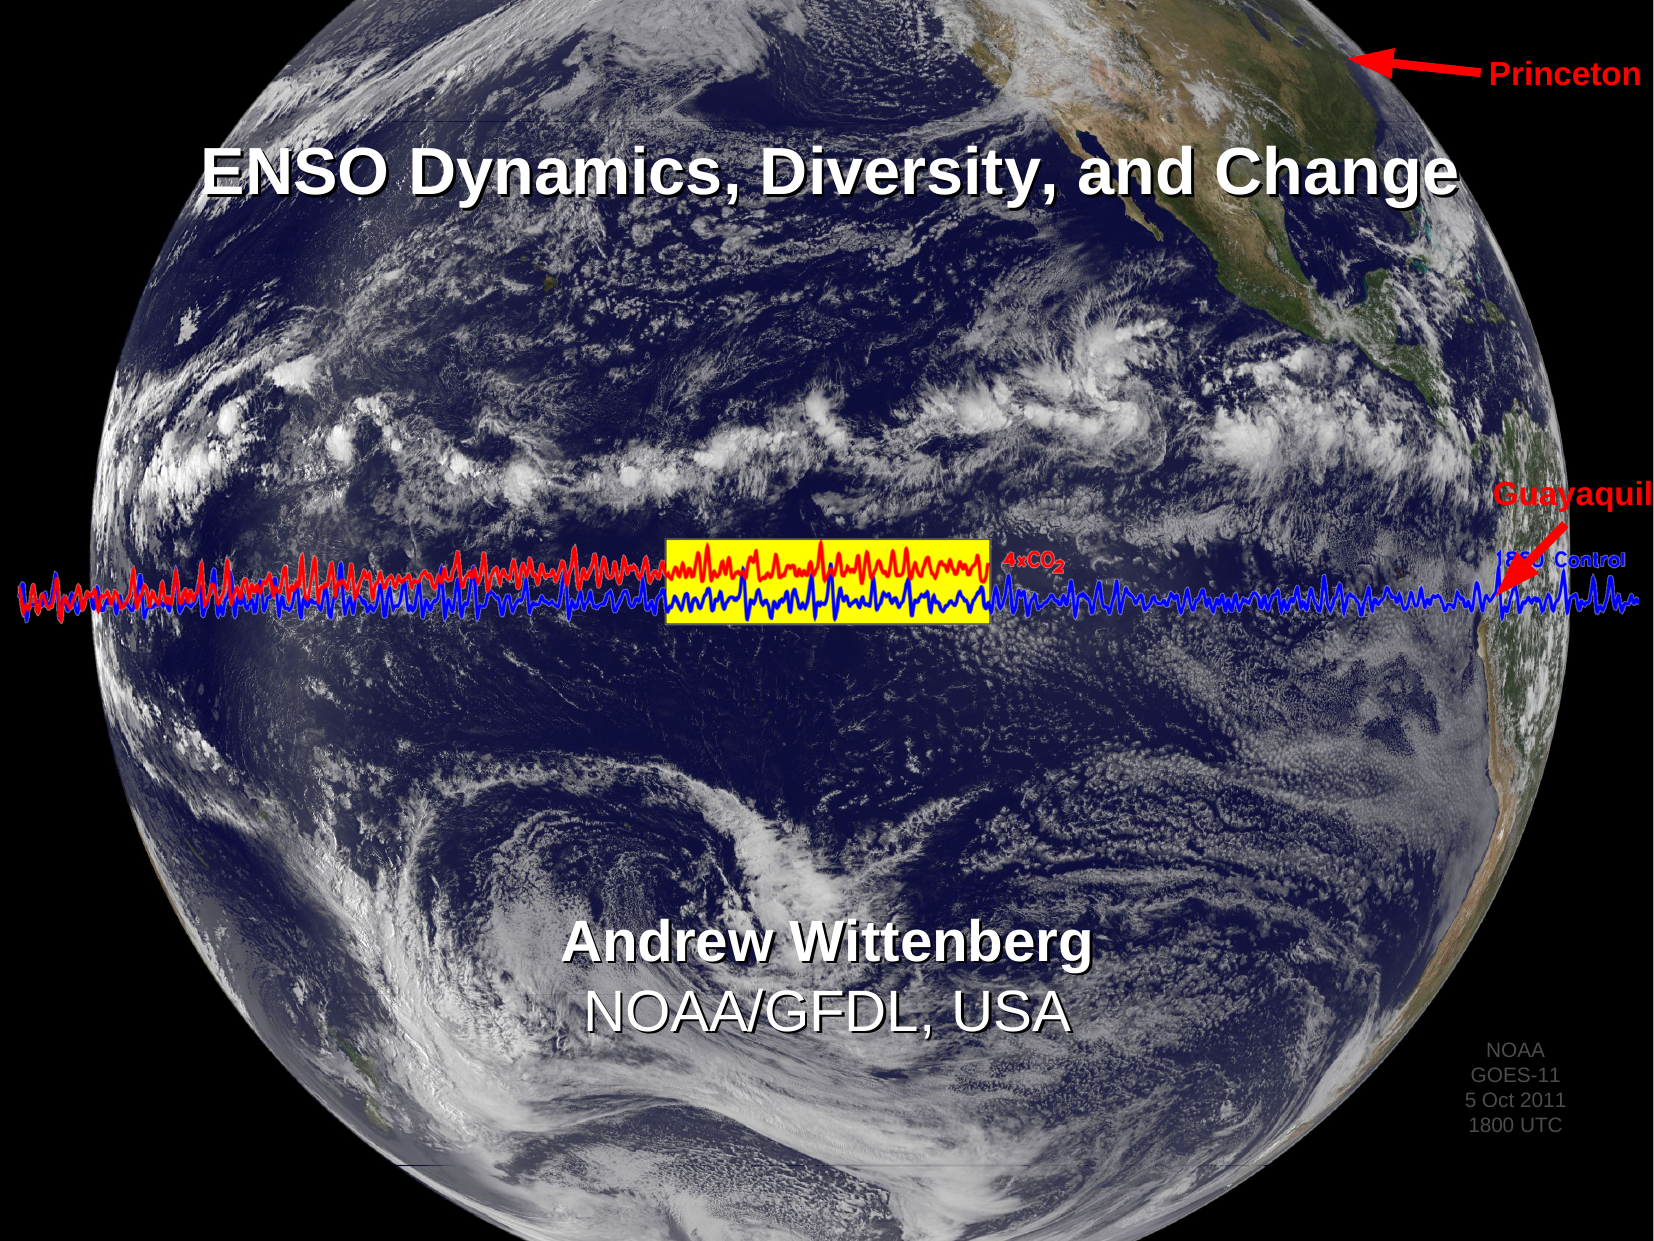

Princeton
ENSO Dynamics, Diversity, and Change
Guayaquil
Andrew Wittenberg
NOAA/GFDL, USA
NOAA
GOES-11
5 Oct 2011
1800 UTC